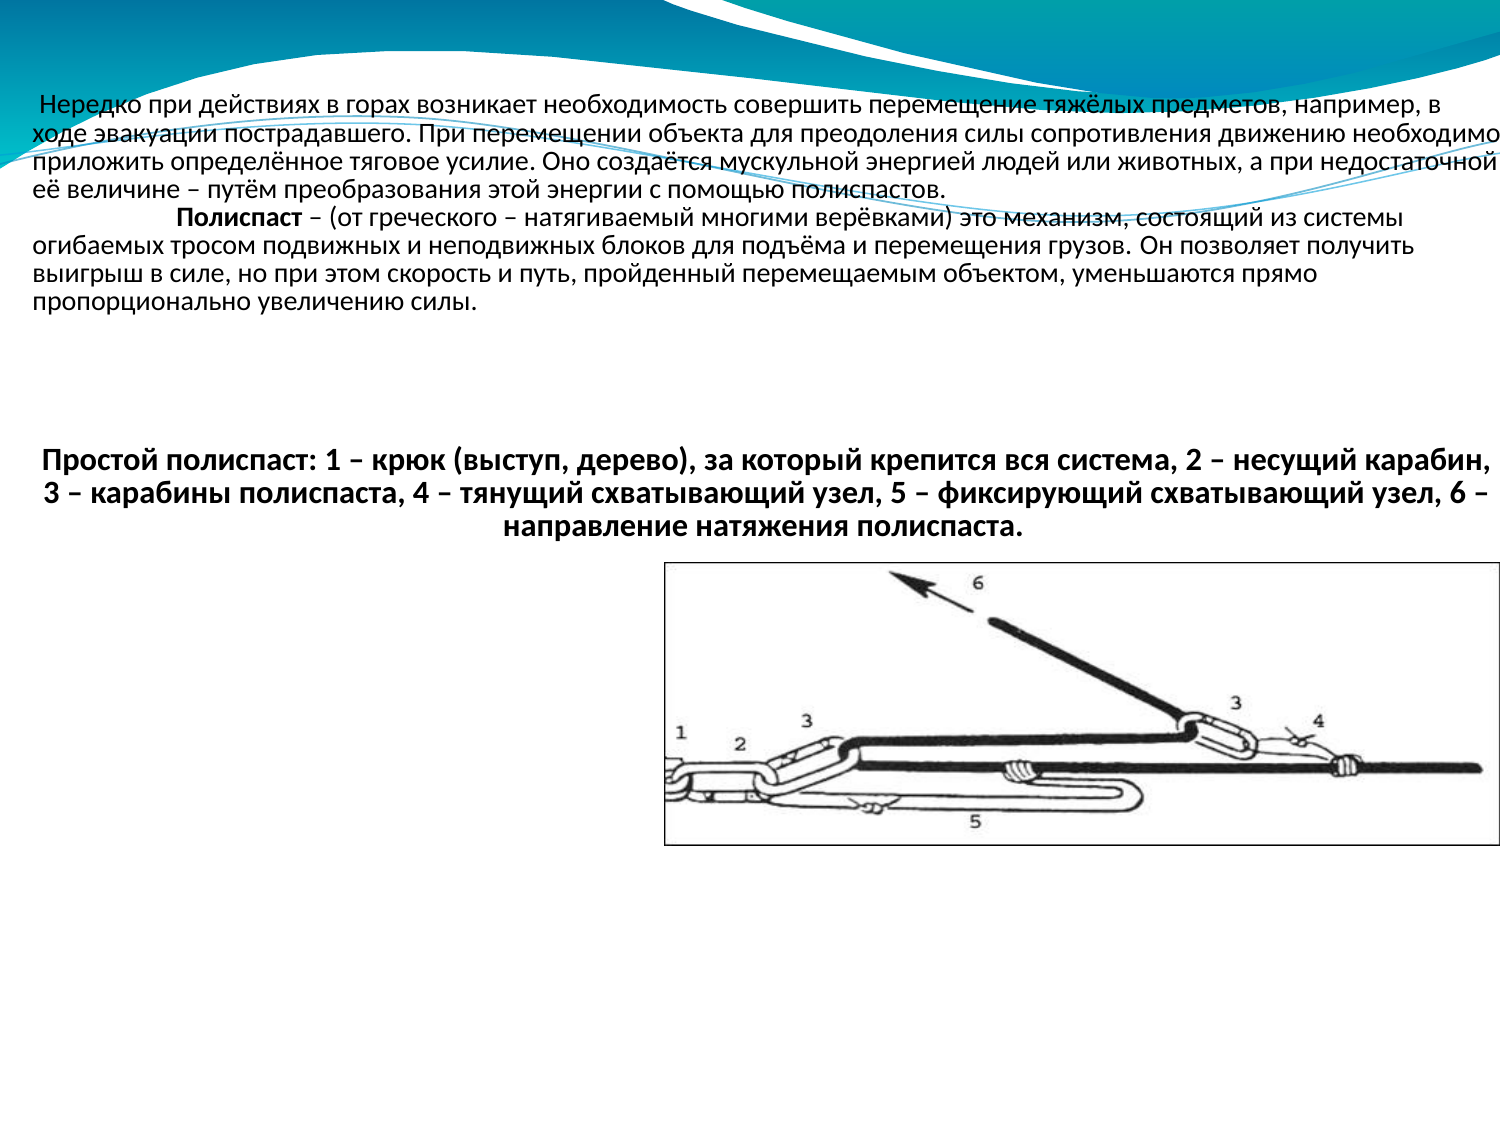

# Нередко при действиях в горах возникает необходимость совершить перемещение тяжёлых предметов, например, в ходе эвакуации пострадавшего. При перемещении объекта для преодоления силы сопротивления движению необходимо приложить определённое тяговое усилие. Оно создаётся мускульной энергией людей или животных, а при недостаточной её величине – путём преобразования этой энергии с помощью полиспастов. Полиспаст – (от греческого – натягиваемый многими верёвками) это механизм, состоящий из системы огибаемых тросом подвижных и неподвижных блоков для подъёма и перемещения грузов. Он позволяет получить выигрыш в силе, но при этом скорость и путь, пройденный перемещаемым объектом, уменьшаются прямо пропорционально увеличению силы.
Простой полиспаст: 1 – крюк (выступ, дерево), за который крепится вся система, 2 – несущий карабин, 3 – карабины полиспаста, 4 – тянущий схватывающий узел, 5 – фиксирующий схватывающий узел, 6 – направление натяжения полиспаста.